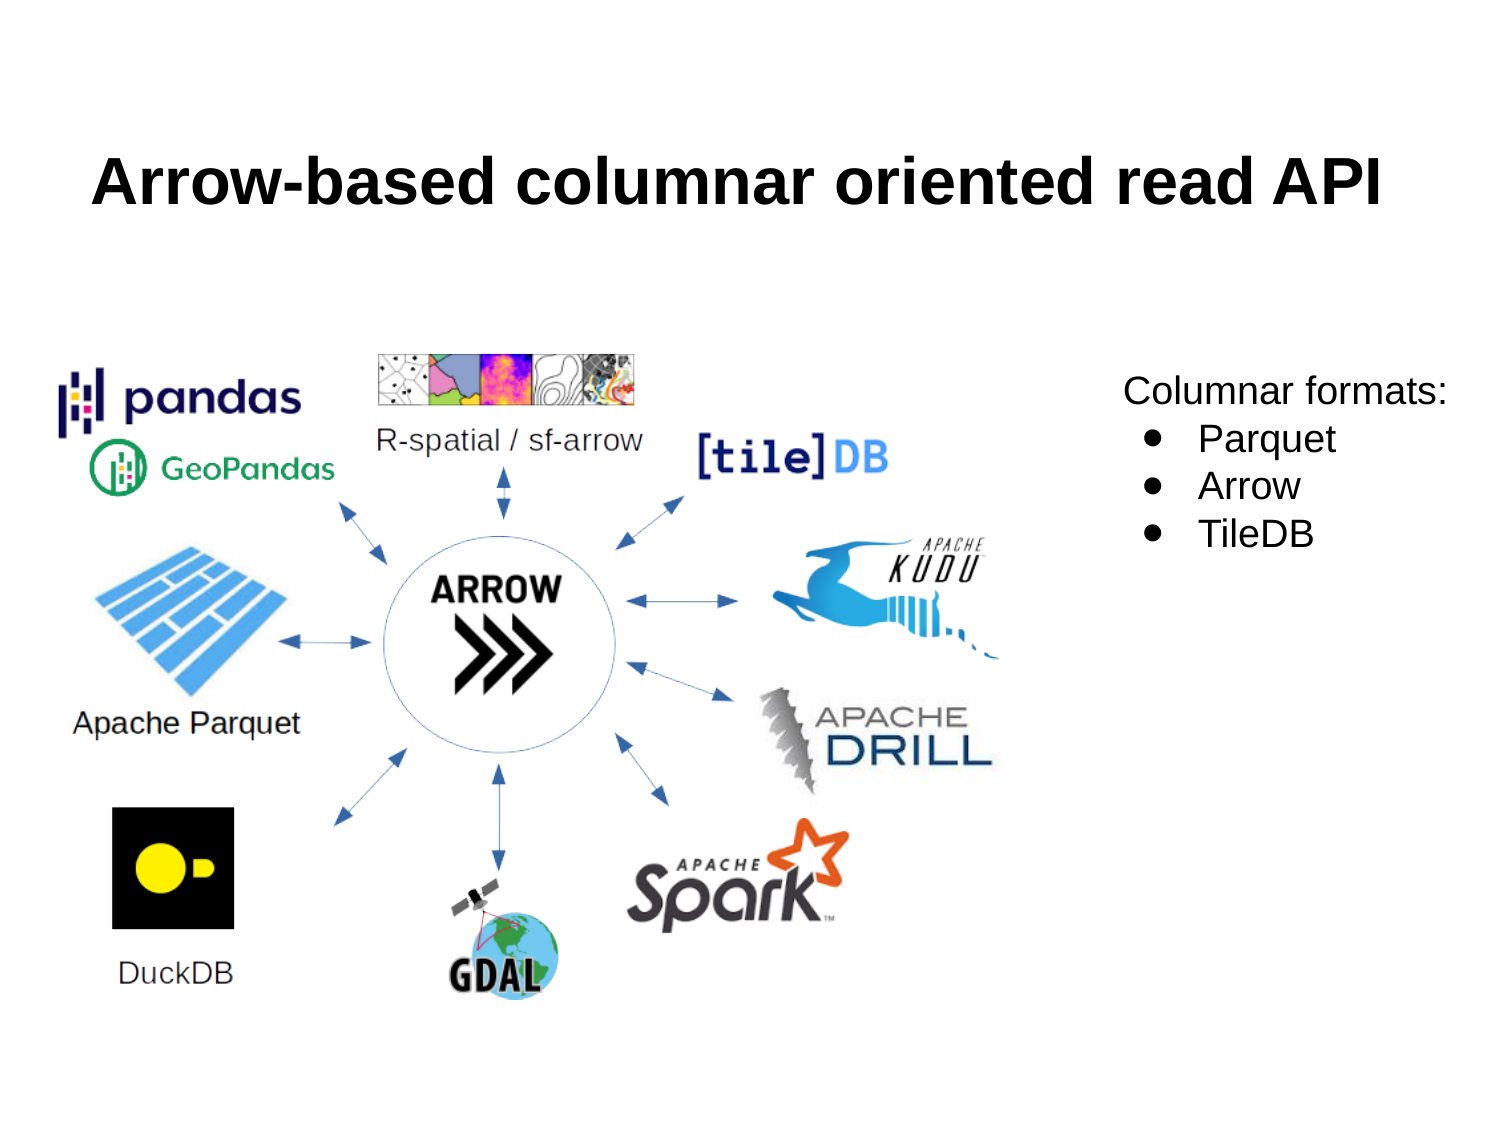

# Arrow-based columnar oriented read API
Columnar formats:
Parquet
Arrow
TileDB